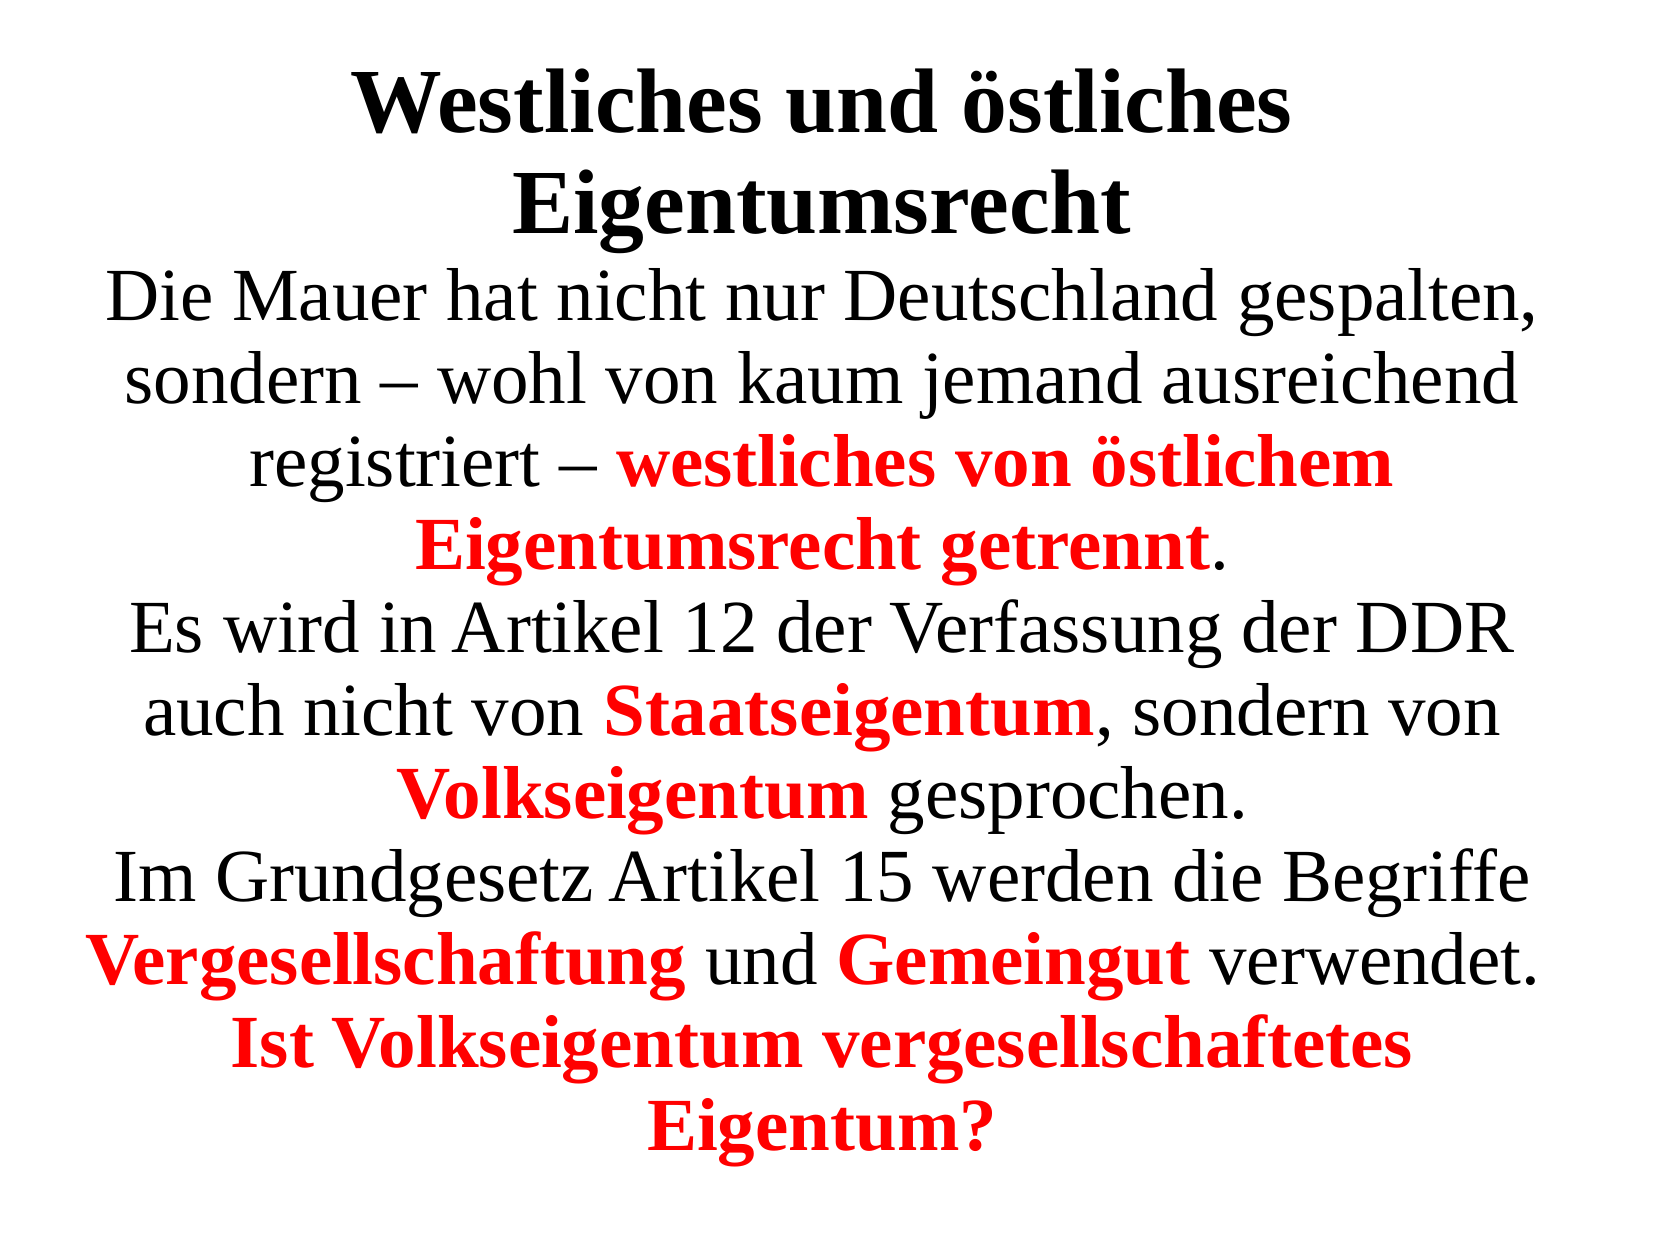

Westliches und östliches Eigentumsrecht
Die Mauer hat nicht nur Deutschland gespalten, sondern – wohl von kaum jemand ausreichend registriert – westliches von östlichem Eigentumsrecht getrennt.
Es wird in Artikel 12 der Verfassung der DDR auch nicht von Staatseigentum, sondern von Volkseigentum gesprochen.
Im Grundgesetz Artikel 15 werden die Begriffe Vergesellschaftung und Gemeingut verwendet.
Ist Volkseigentum vergesellschaftetes Eigentum?